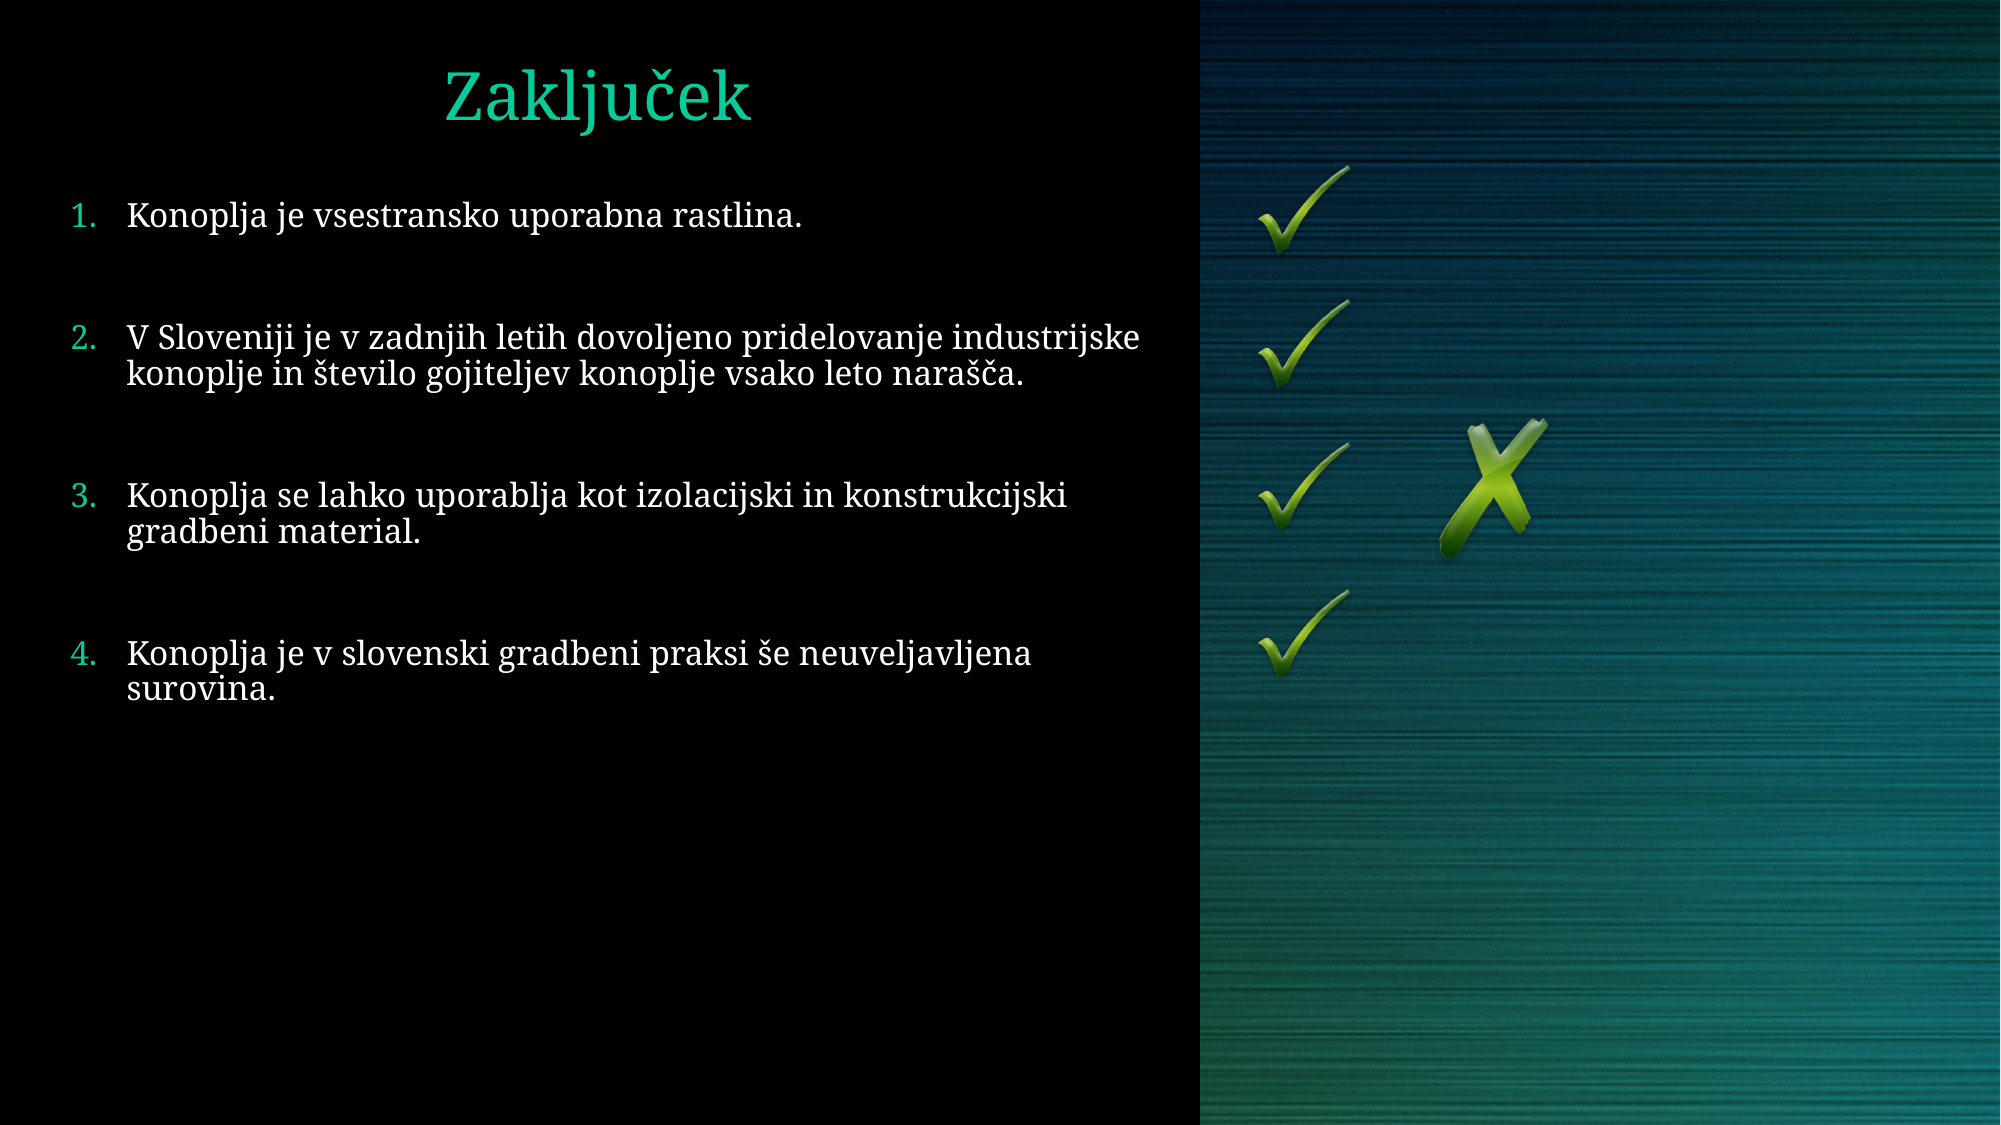

# Zaključek
Konoplja je vsestransko uporabna rastlina.
V Sloveniji je v zadnjih letih dovoljeno pridelovanje industrijske konoplje in število gojiteljev konoplje vsako leto narašča.
Konoplja se lahko uporablja kot izolacijski in konstrukcijski gradbeni material.
Konoplja je v slovenski gradbeni praksi še neuveljavljena surovina.